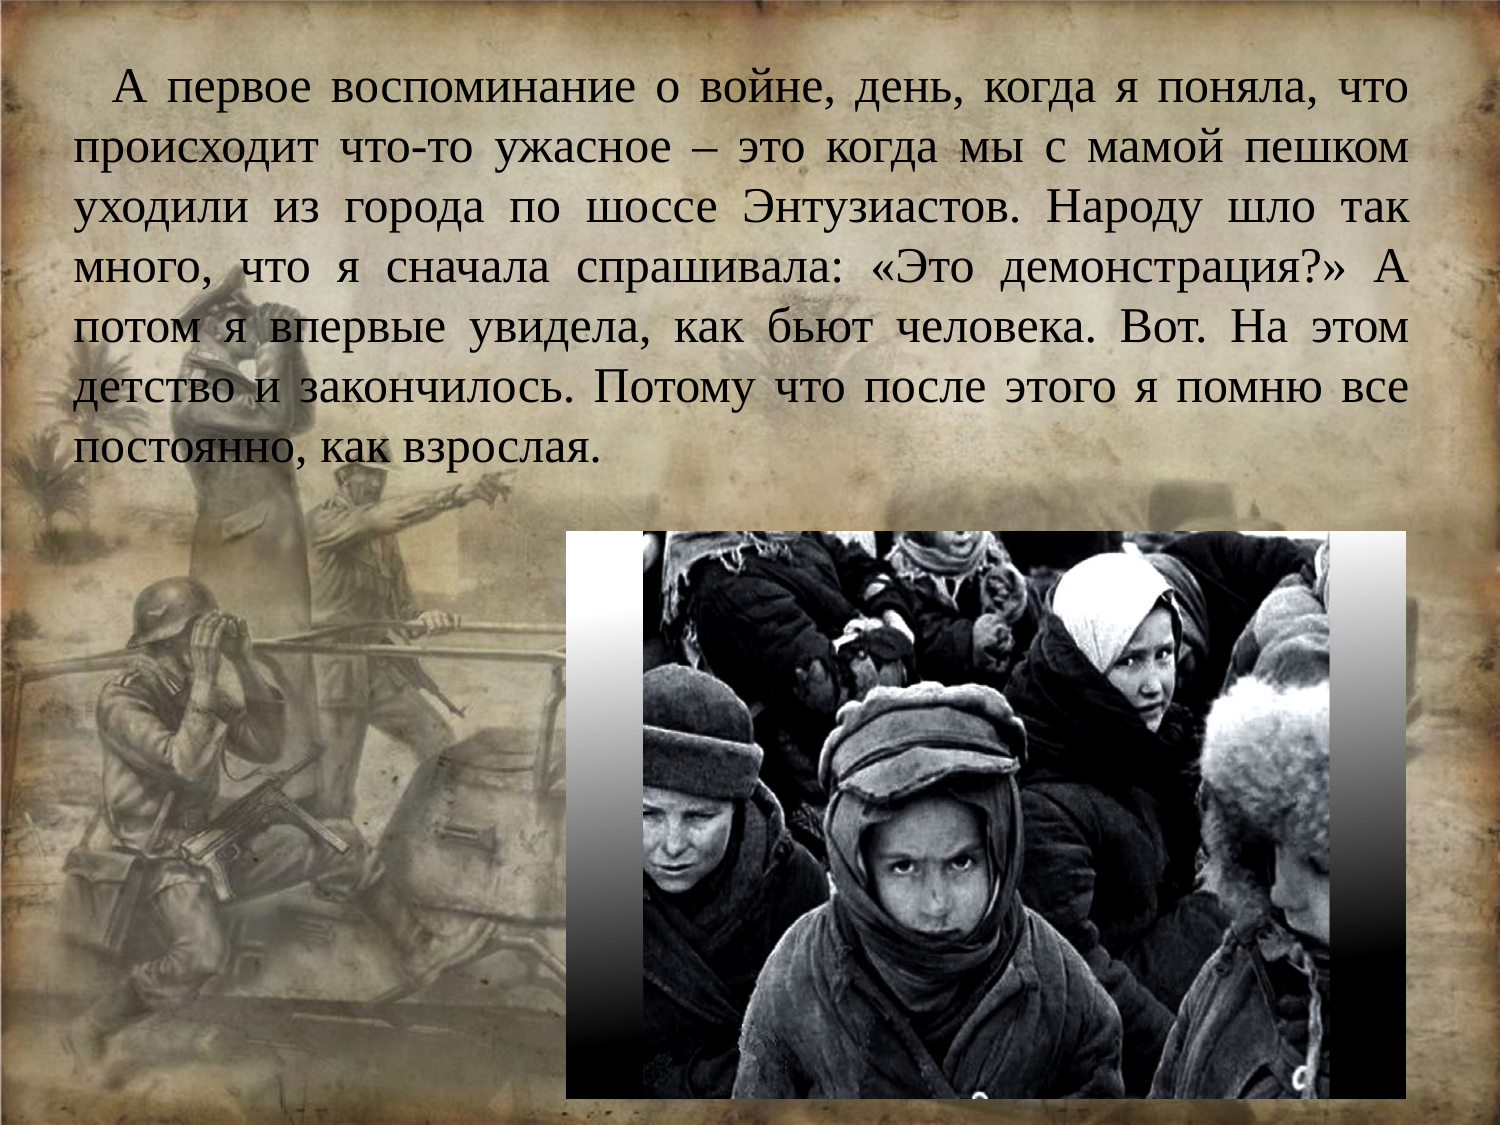

# А первое воспоминание о войне, день, когда я поняла, что происходит что-то ужасное – это когда мы с мамой пешком уходили из города по шоссе Энтузиастов. Народу шло так много, что я сначала спрашивала: «Это демонстрация?» А потом я впервые увидела, как бьют человека. Вот. На этом детство и закончилось. Потому что после этого я помню все постоянно, как взрослая.